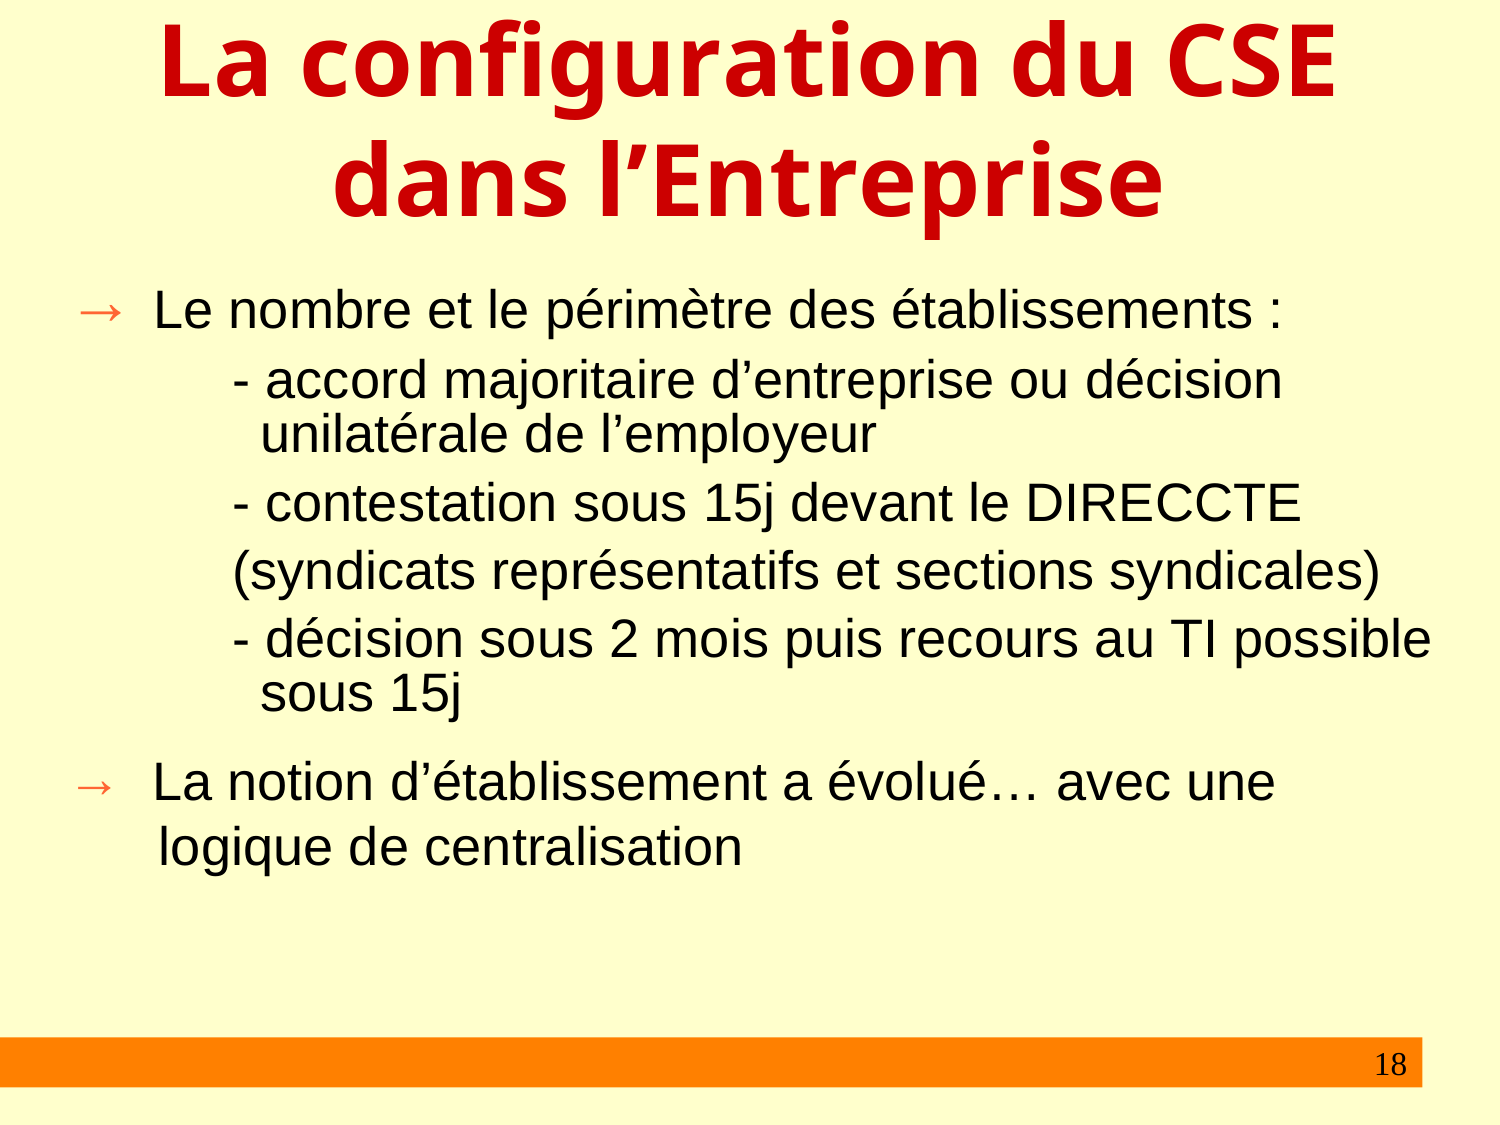

# La configuration du CSE dans l’Entreprise
 Le nombre et le périmètre des établissements :
- accord majoritaire d’entreprise ou décision unilatérale de l’employeur
- contestation sous 15j devant le DIRECCTE
(syndicats représentatifs et sections syndicales)
- décision sous 2 mois puis recours au TI possible sous 15j
 La notion d’établissement a évolué… avec une logique de centralisation